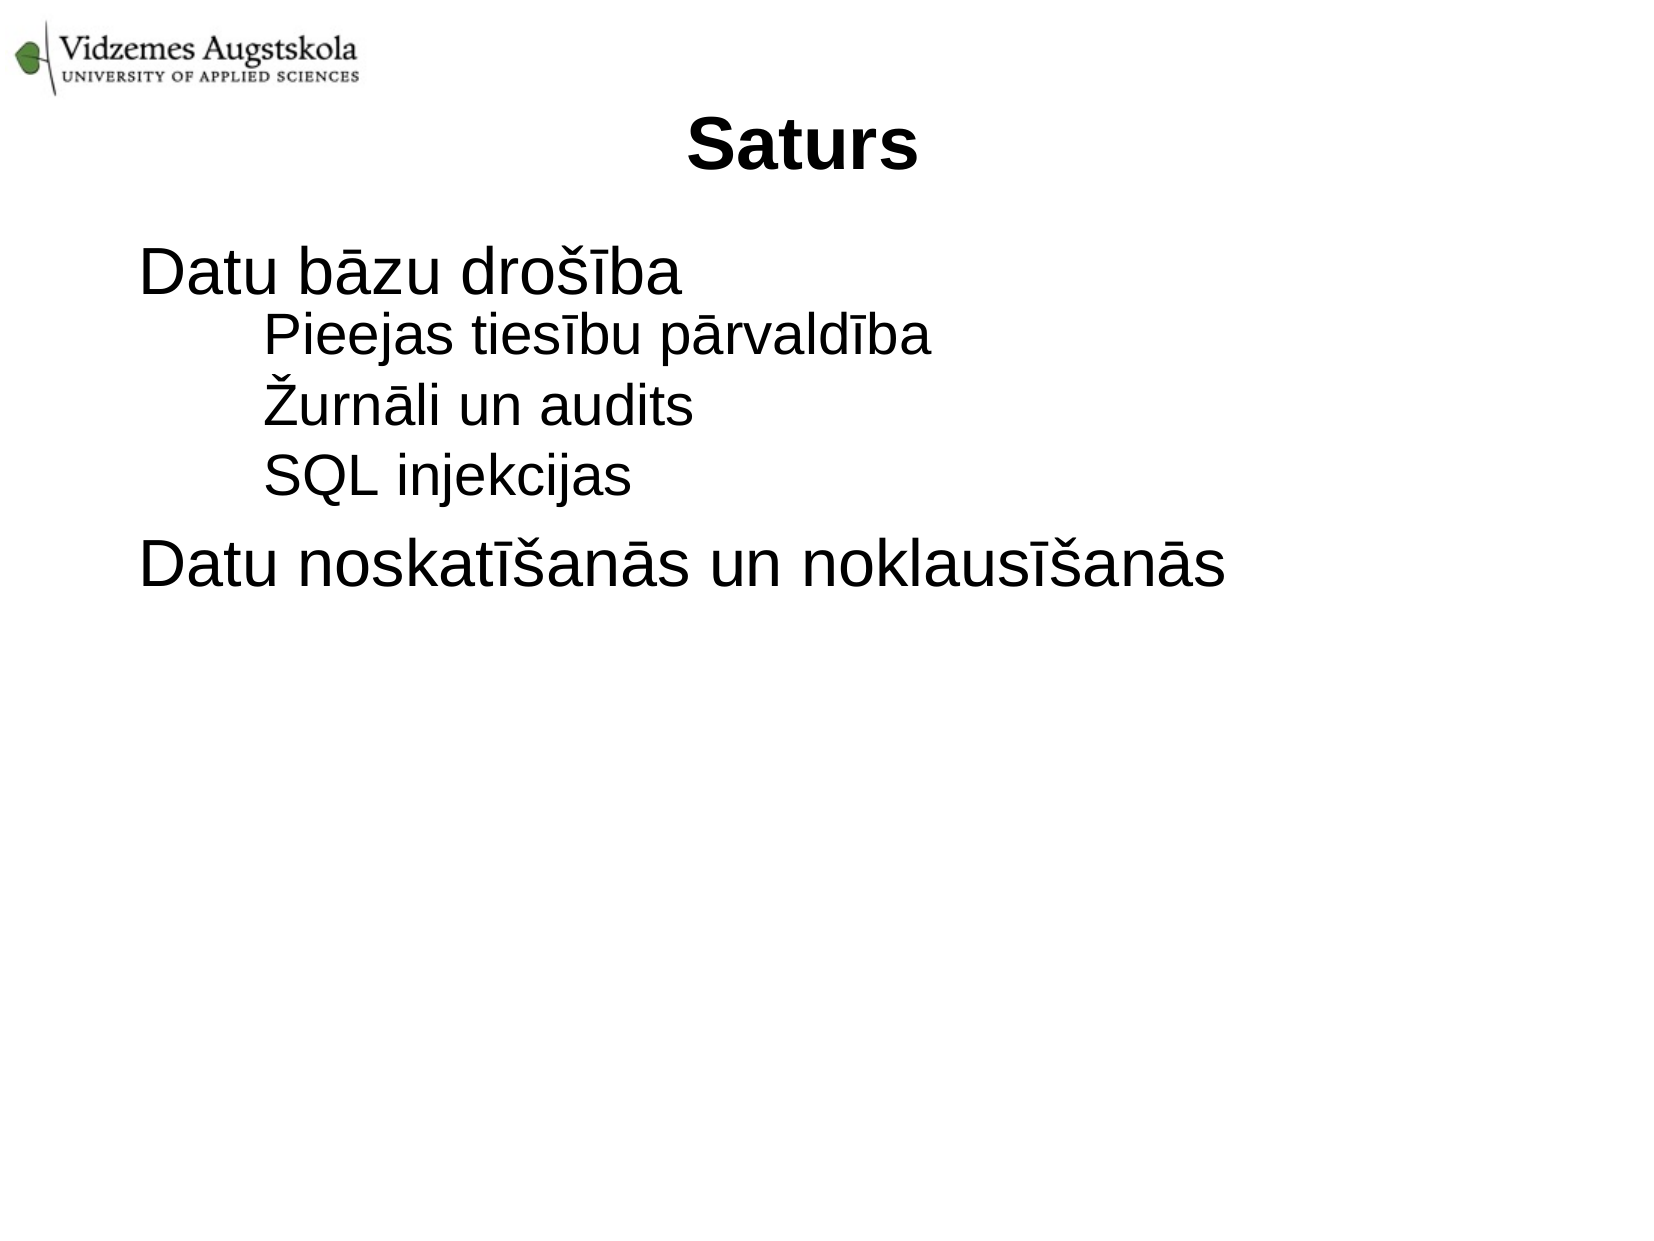

# Saturs
Datu bāzu drošība
Pieejas tiesību pārvaldība
Žurnāli un audits
SQL injekcijas
Datu noskatīšanās un noklausīšanās